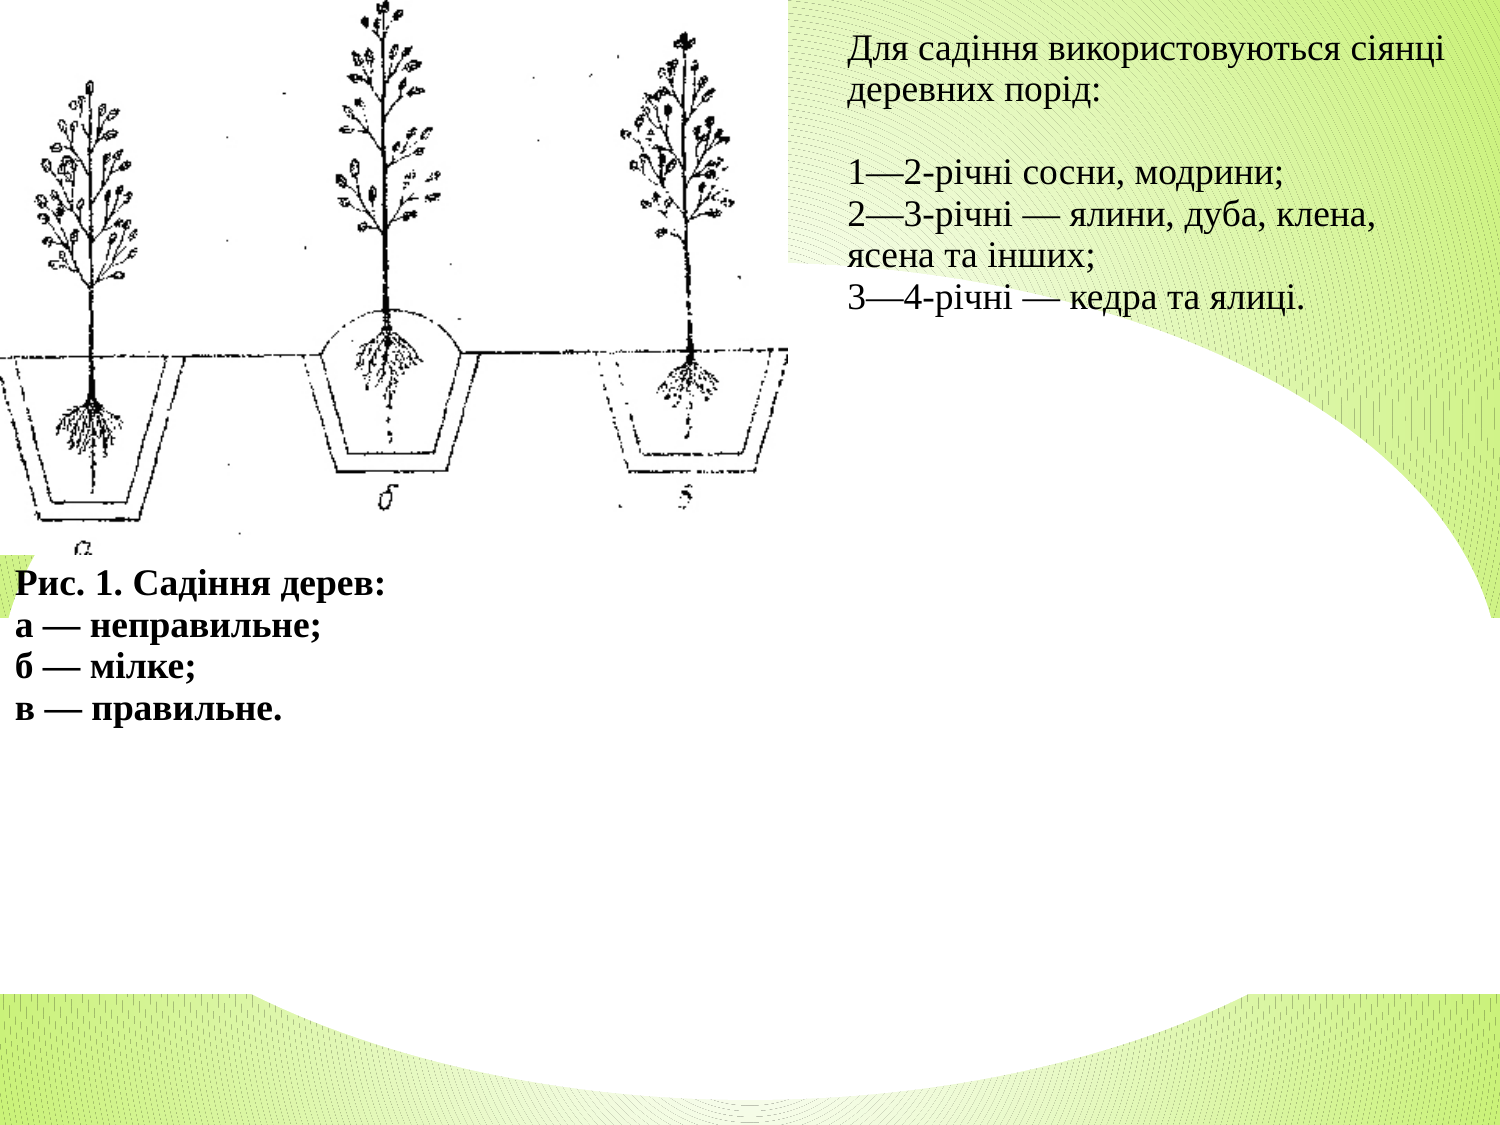

Для садіння використовуються сіянці деревних порід:
1—2-річні сосни, модрини;
2—3-річні — ялини, дуба, клена, ясена та інших;
3—4-річні — кедра та ялиці.
Рис. 1. Садіння дерев:
а — неправильне;
б — мілке;
в — правильне.